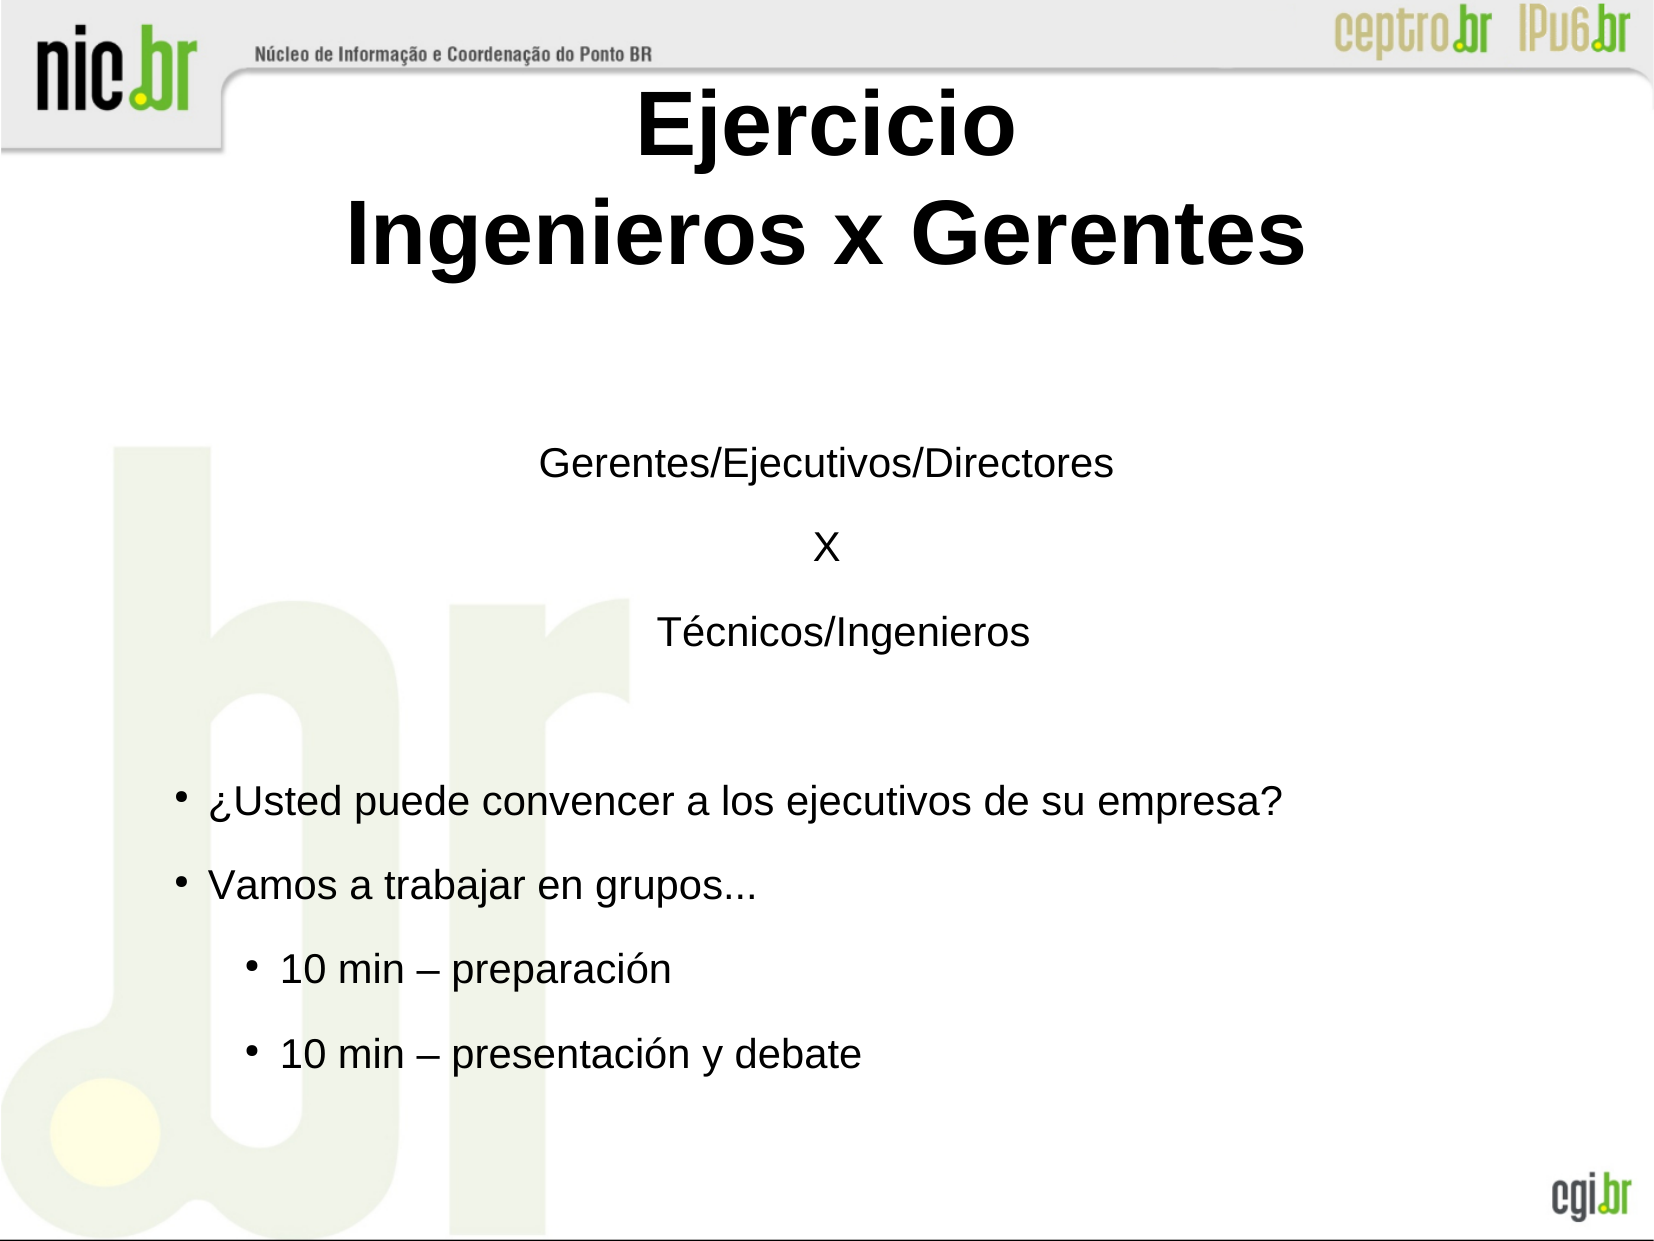

Ejercicio
Ingenieros x Gerentes
Gerentes/Ejecutivos/Directores
X
Técnicos/Ingenieros
¿Usted puede convencer a los ejecutivos de su empresa?
Vamos a trabajar en grupos...
10 min – preparación
10 min – presentación y debate